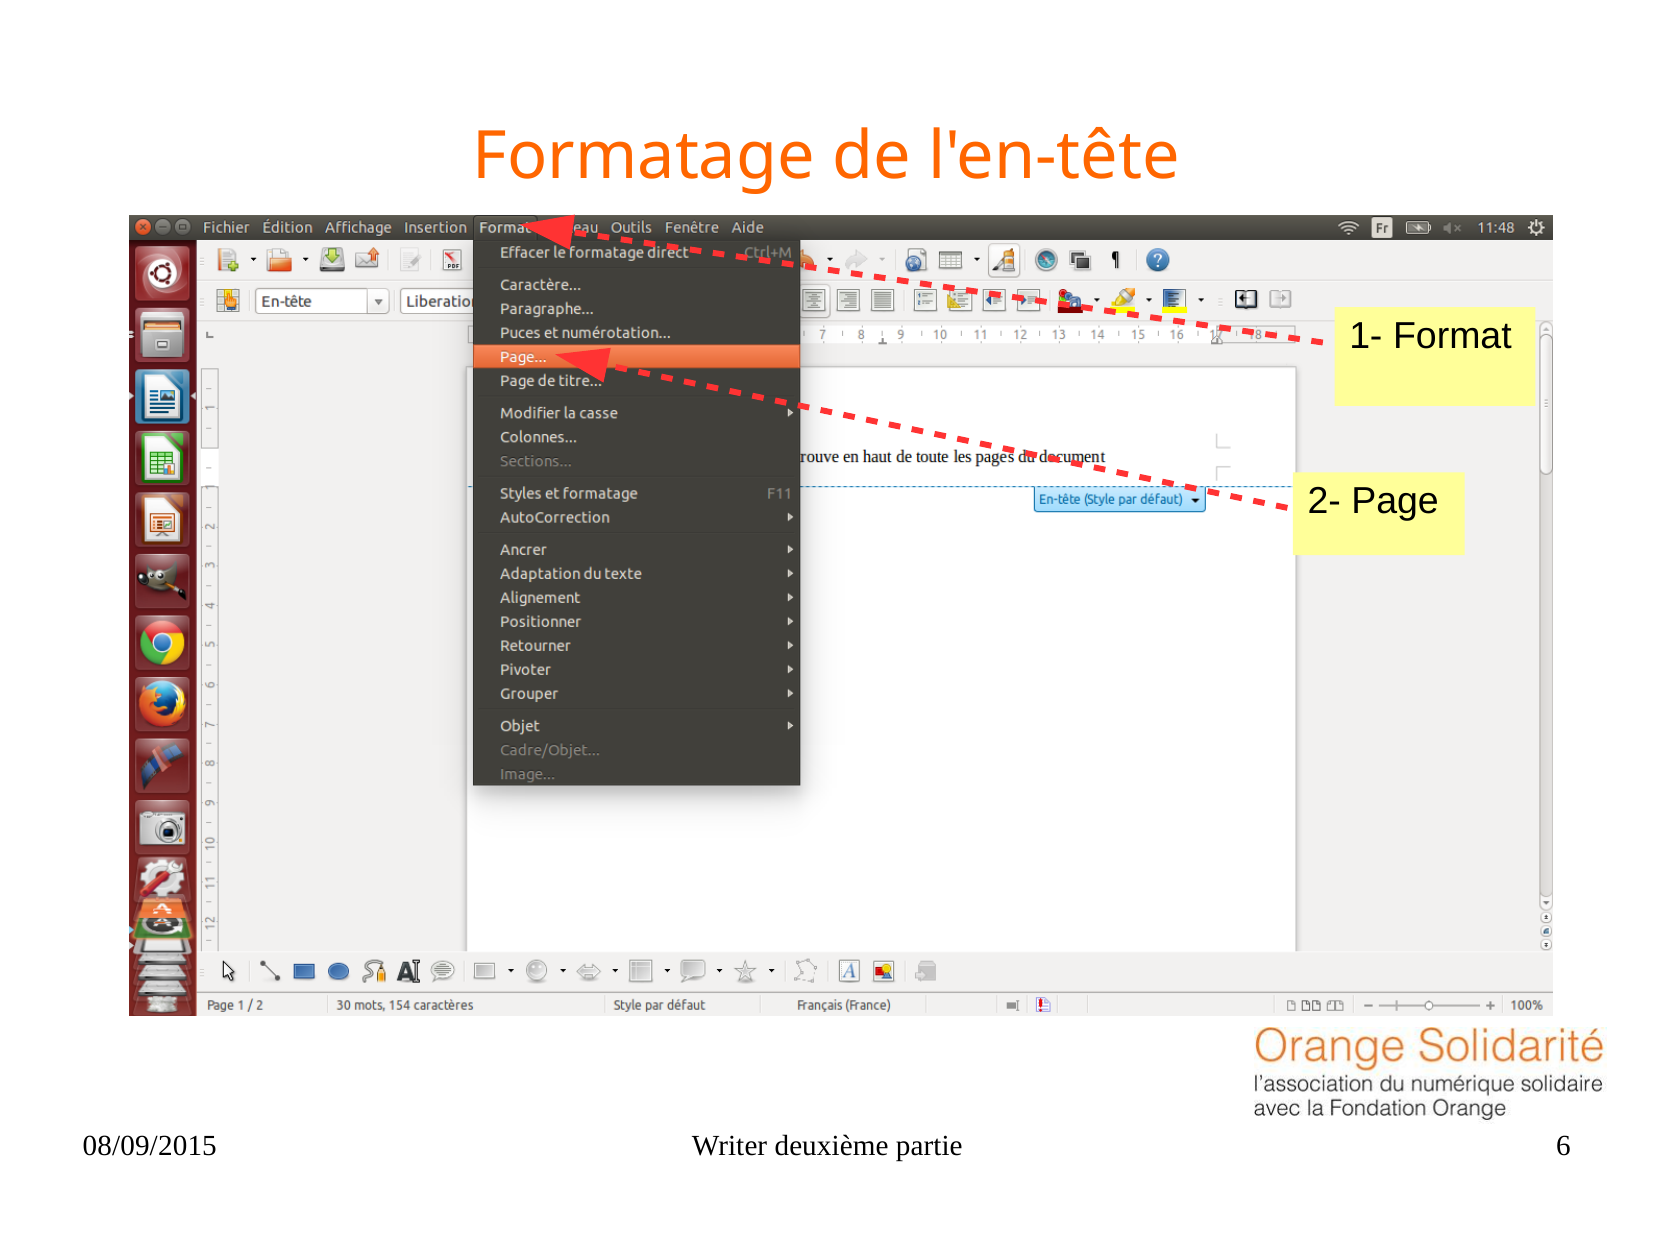

# Formatage de l'en-tête
1- Format
2- Page
08/09/2015
Writer deuxième partie
6